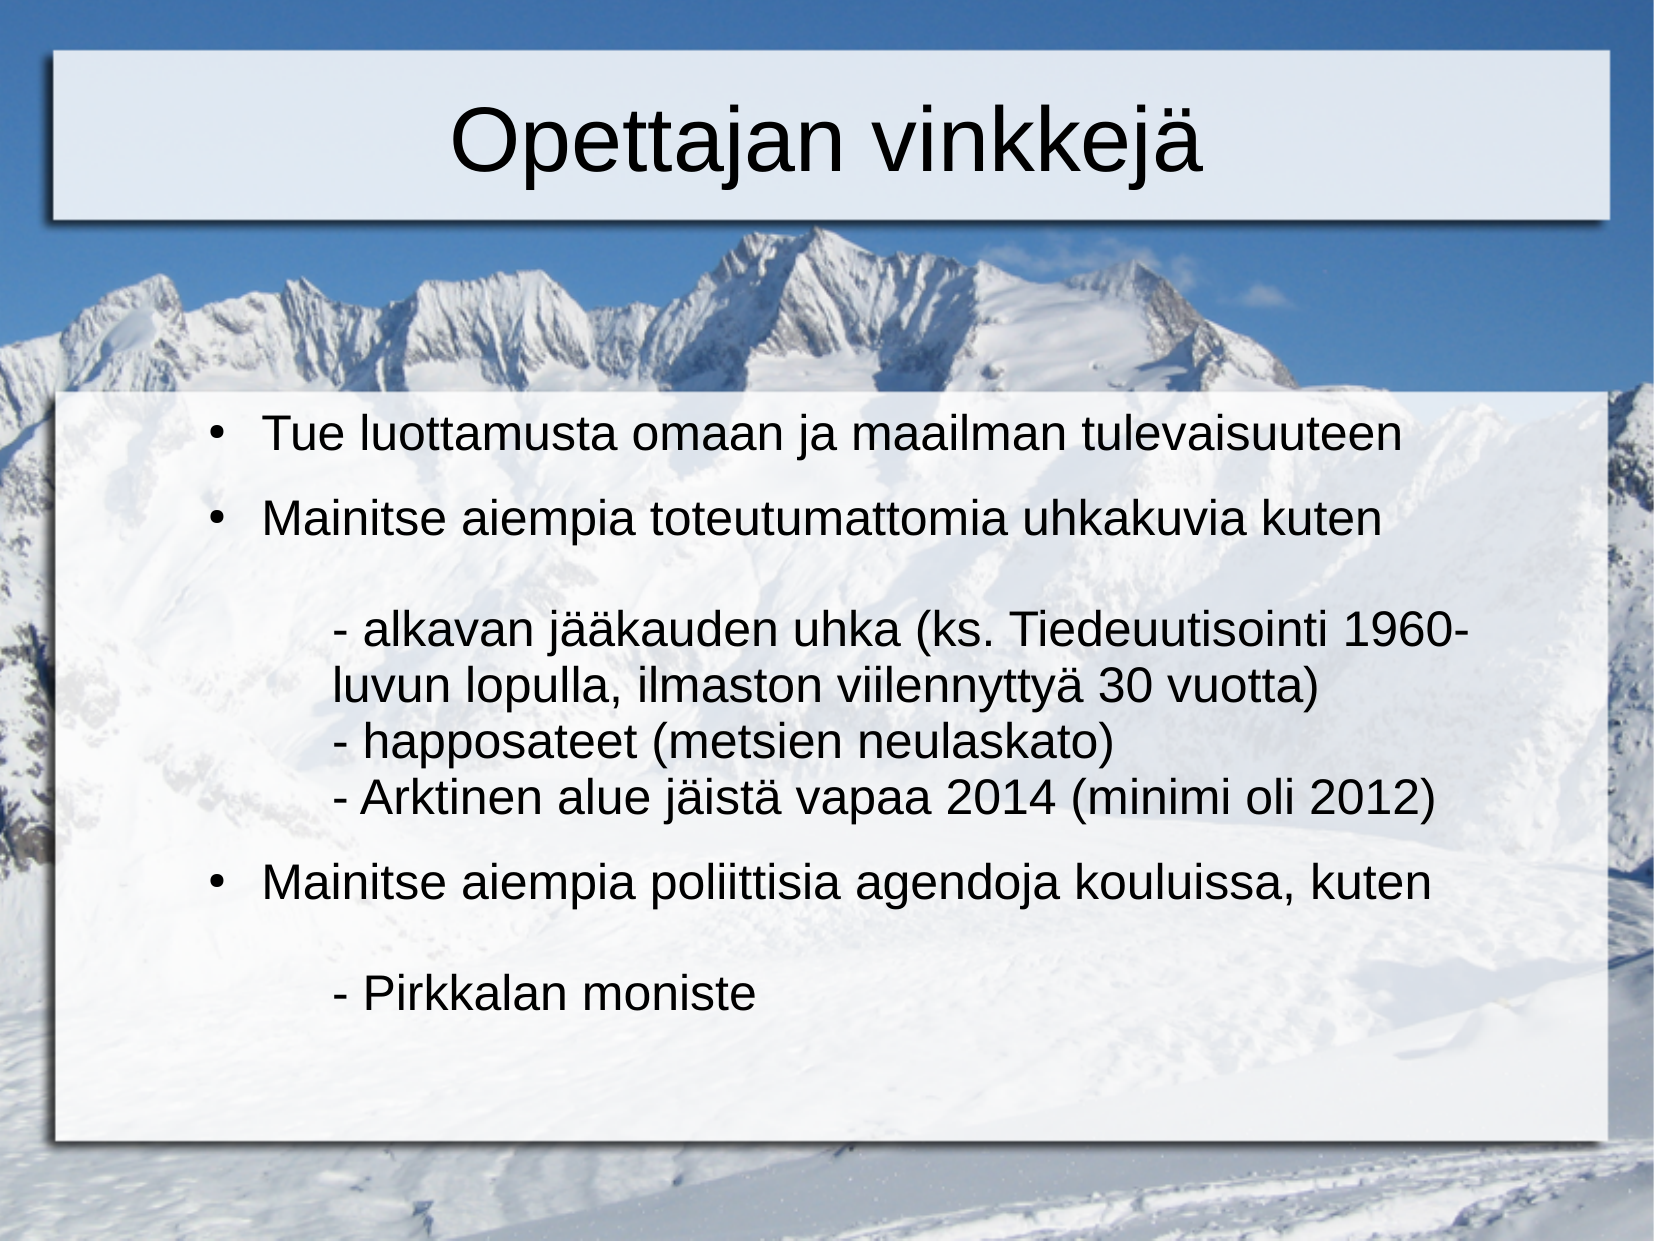

# Opettajan vinkkejä
Tue luottamusta omaan ja maailman tulevaisuuteen
Mainitse aiempia toteutumattomia uhkakuvia kuten
- alkavan jääkauden uhka (ks. Tiedeuutisointi 1960-luvun lopulla, ilmaston viilennyttyä 30 vuotta)
- happosateet (metsien neulaskato)
- Arktinen alue jäistä vapaa 2014 (minimi oli 2012)
Mainitse aiempia poliittisia agendoja kouluissa, kuten
- Pirkkalan moniste